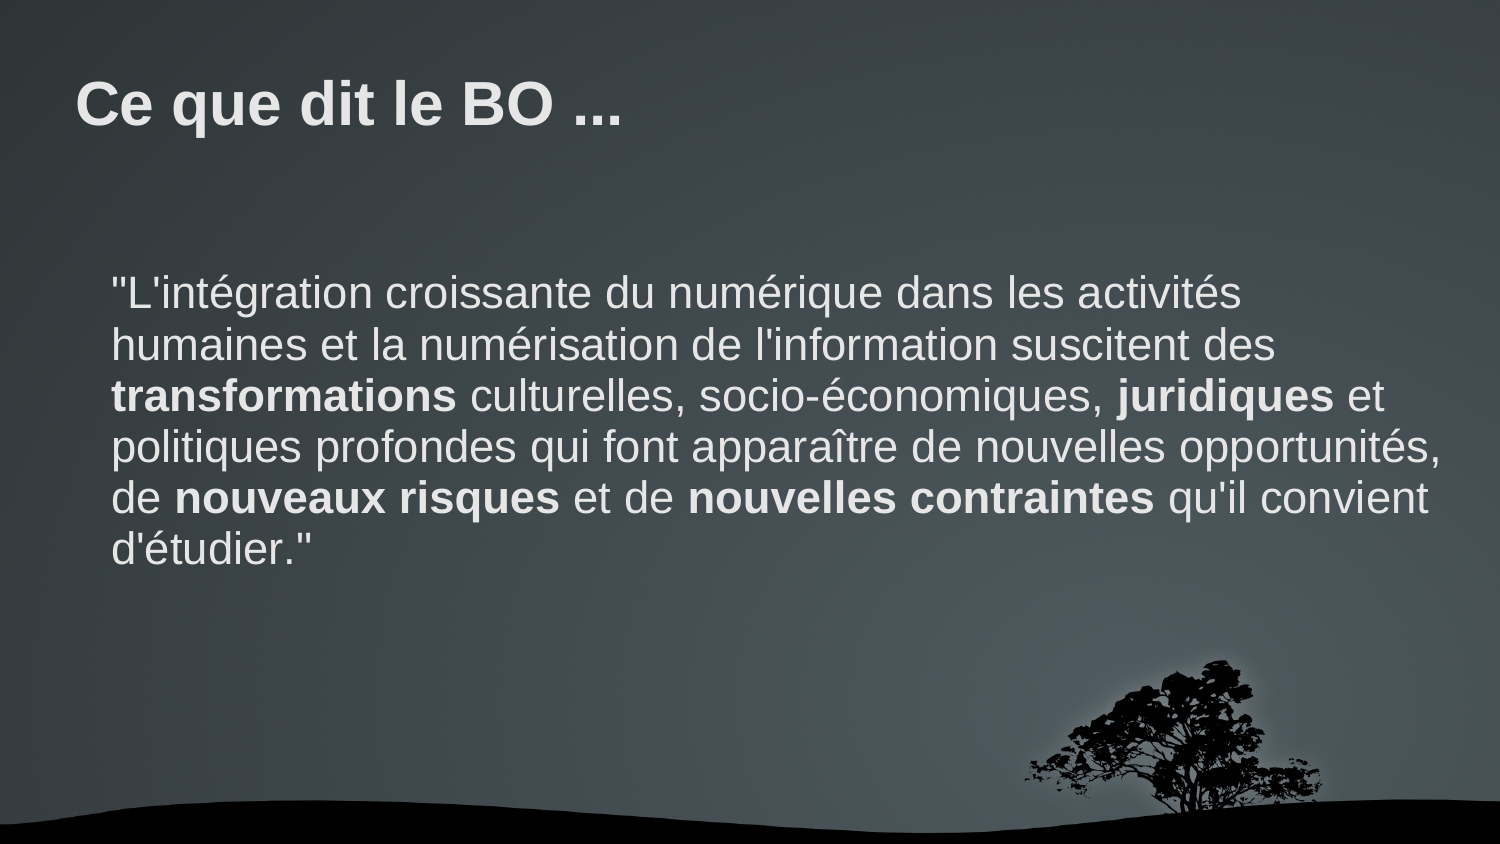

# Ce que dit le BO ...
"L'intégration croissante du numérique dans les activités humaines et la numérisation de l'information suscitent des transformations culturelles, socio-économiques, juridiques et politiques profondes qui font apparaître de nouvelles opportunités, de nouveaux risques et de nouvelles contraintes qu'il convient d'étudier."